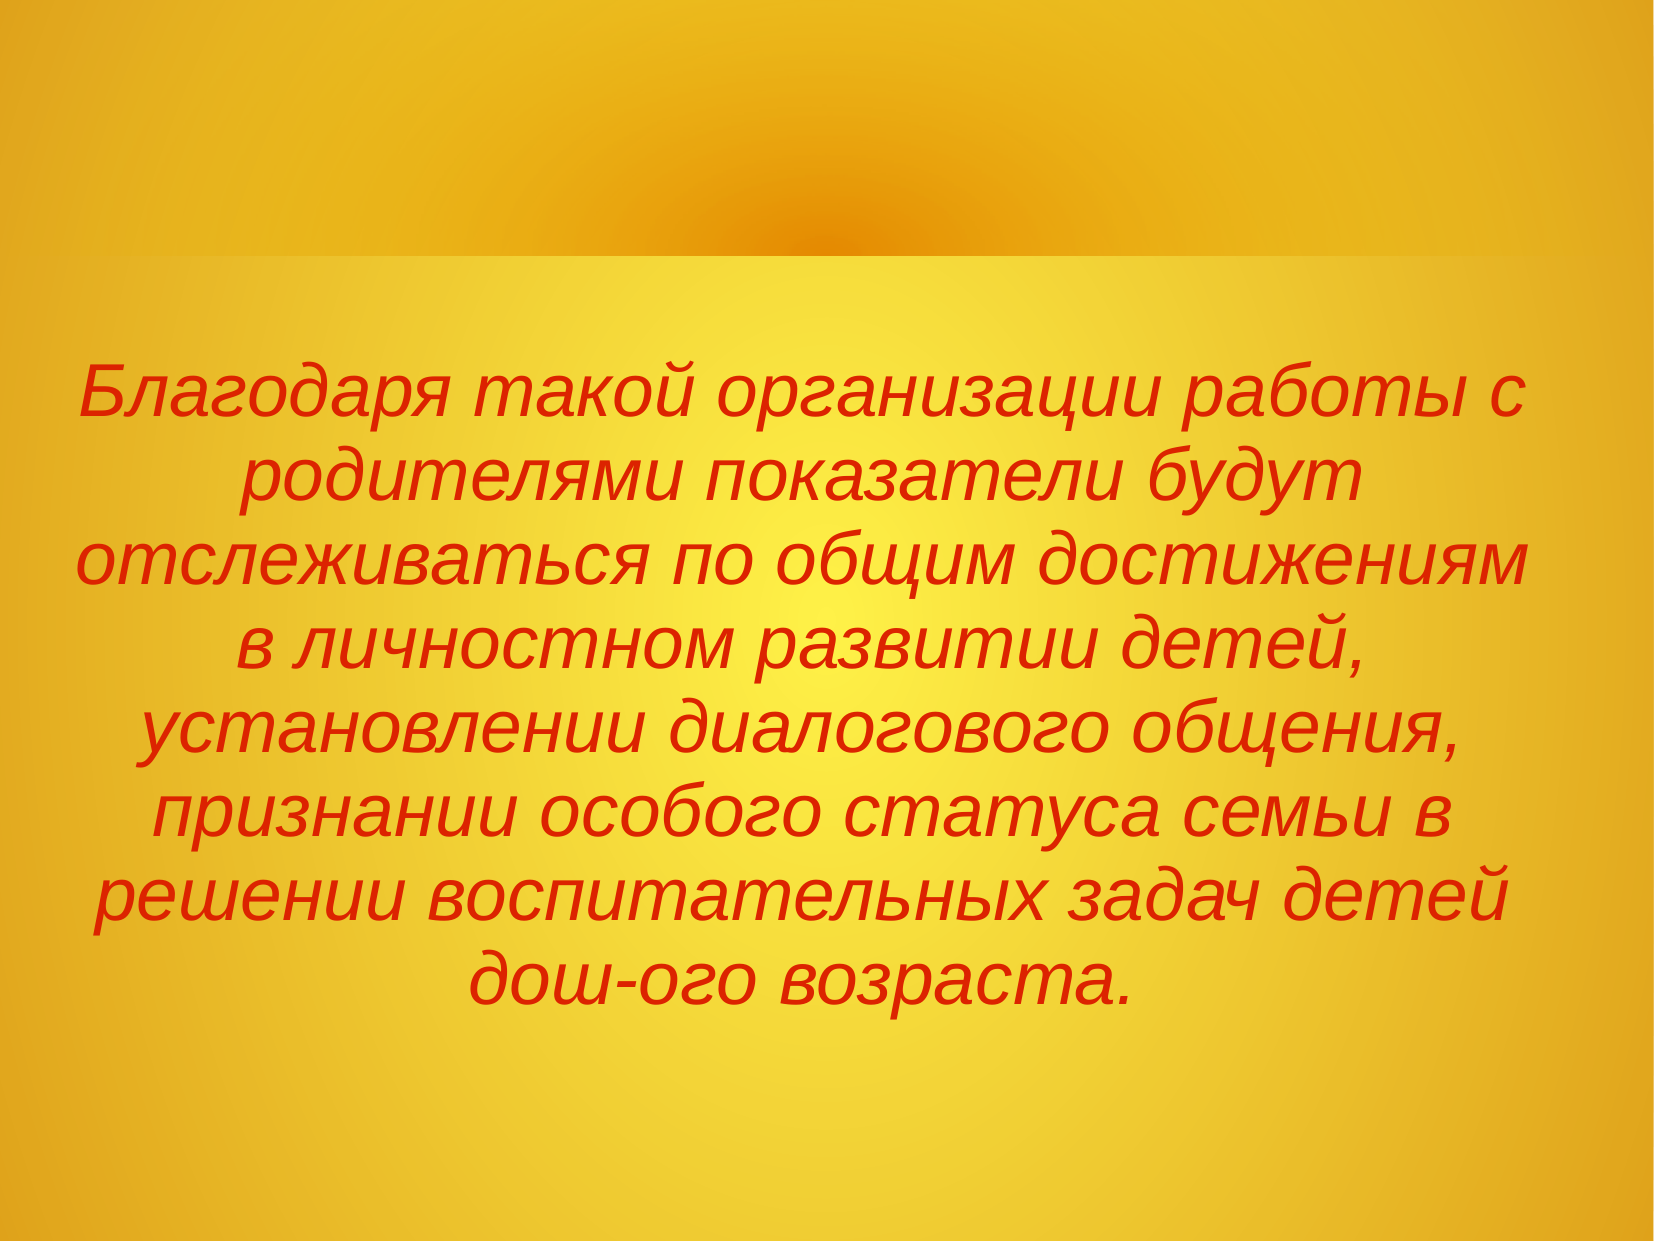

# Благодаря такой организации работы с родителями показатели будут отслеживаться по общим достижениям в личностном развитии детей, установлении диалогового общения, признании особого статуса семьи в решении воспитательных задач детей дош-ого возраста.